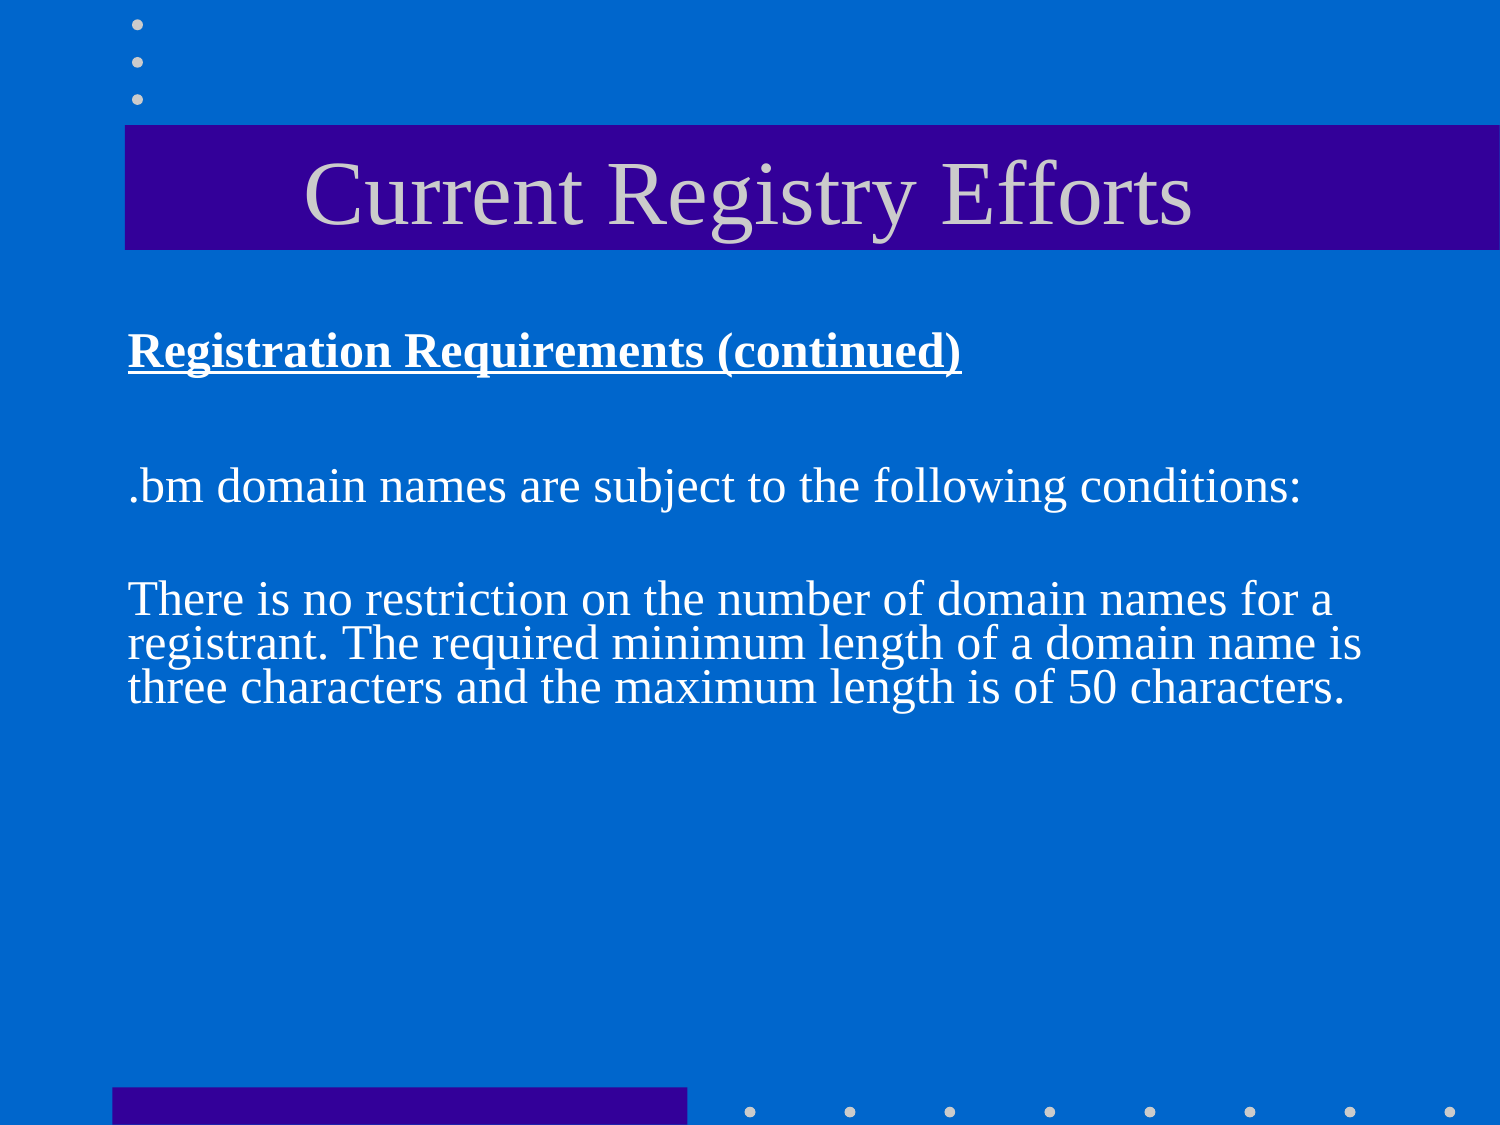

# Current Registry Efforts
Registration Requirements (continued)
.bm domain names are subject to the following conditions:
There is no restriction on the number of domain names for a registrant. The required minimum length of a domain name is three characters and the maximum length is of 50 characters.